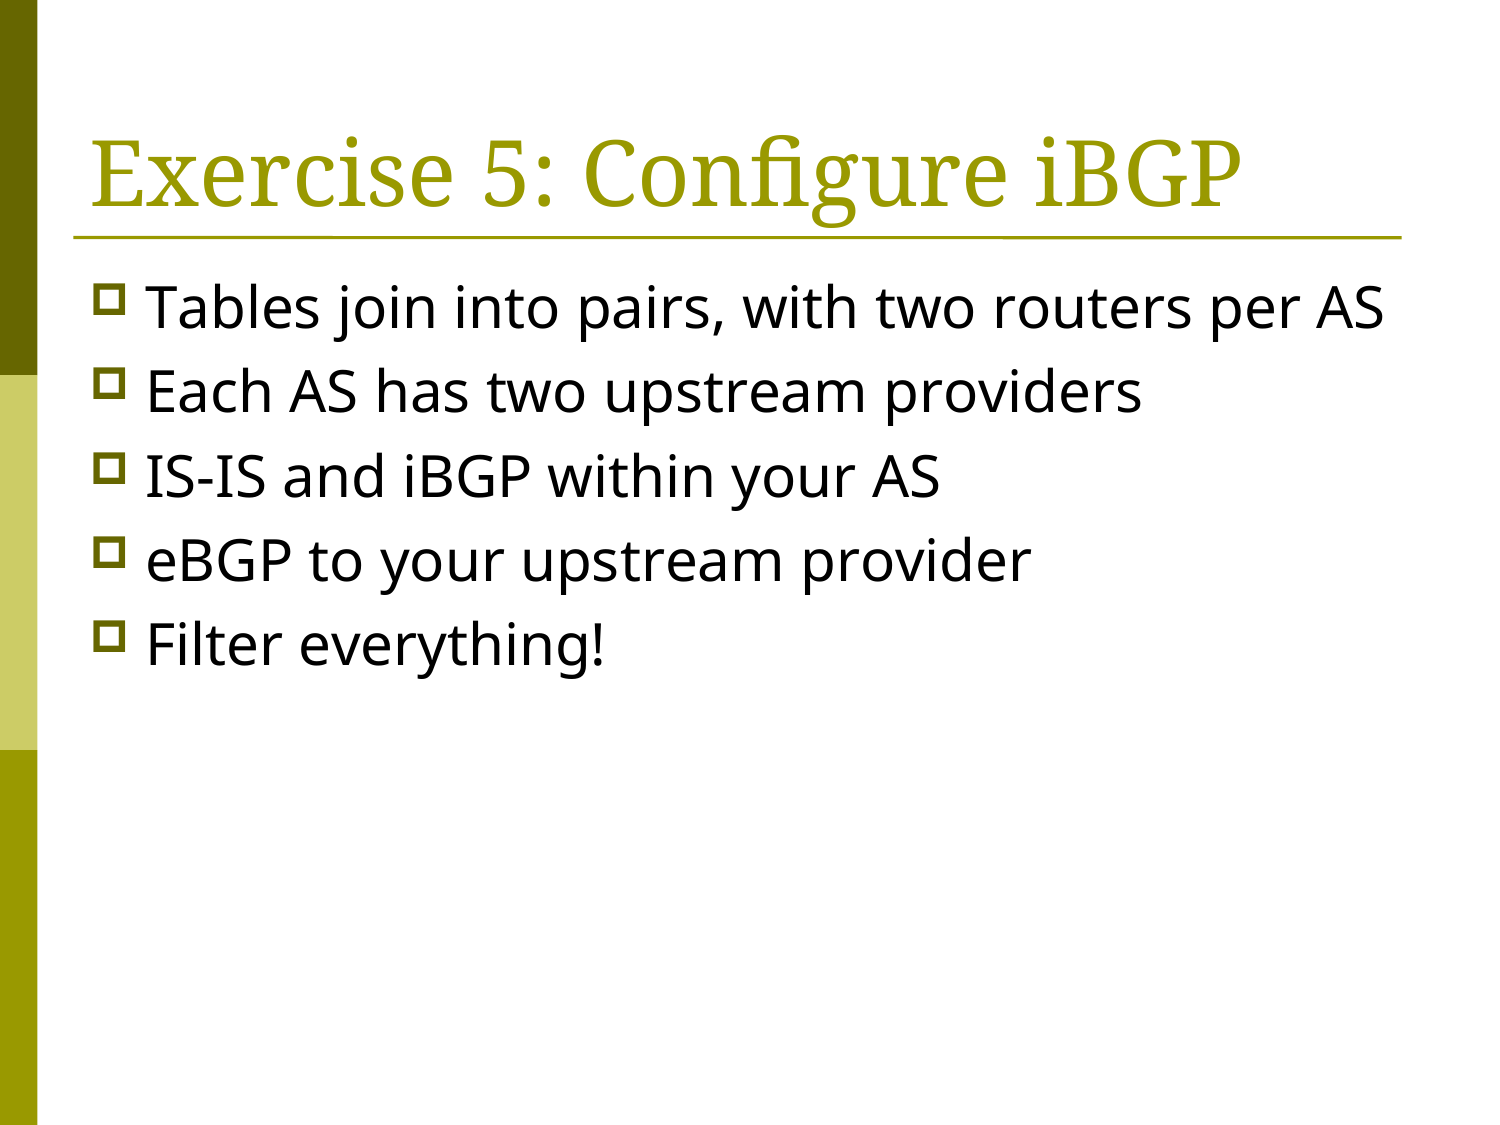

# Exercise 5: Configure iBGP
Tables join into pairs, with two routers per AS
Each AS has two upstream providers
IS-IS and iBGP within your AS
eBGP to your upstream provider
Filter everything!